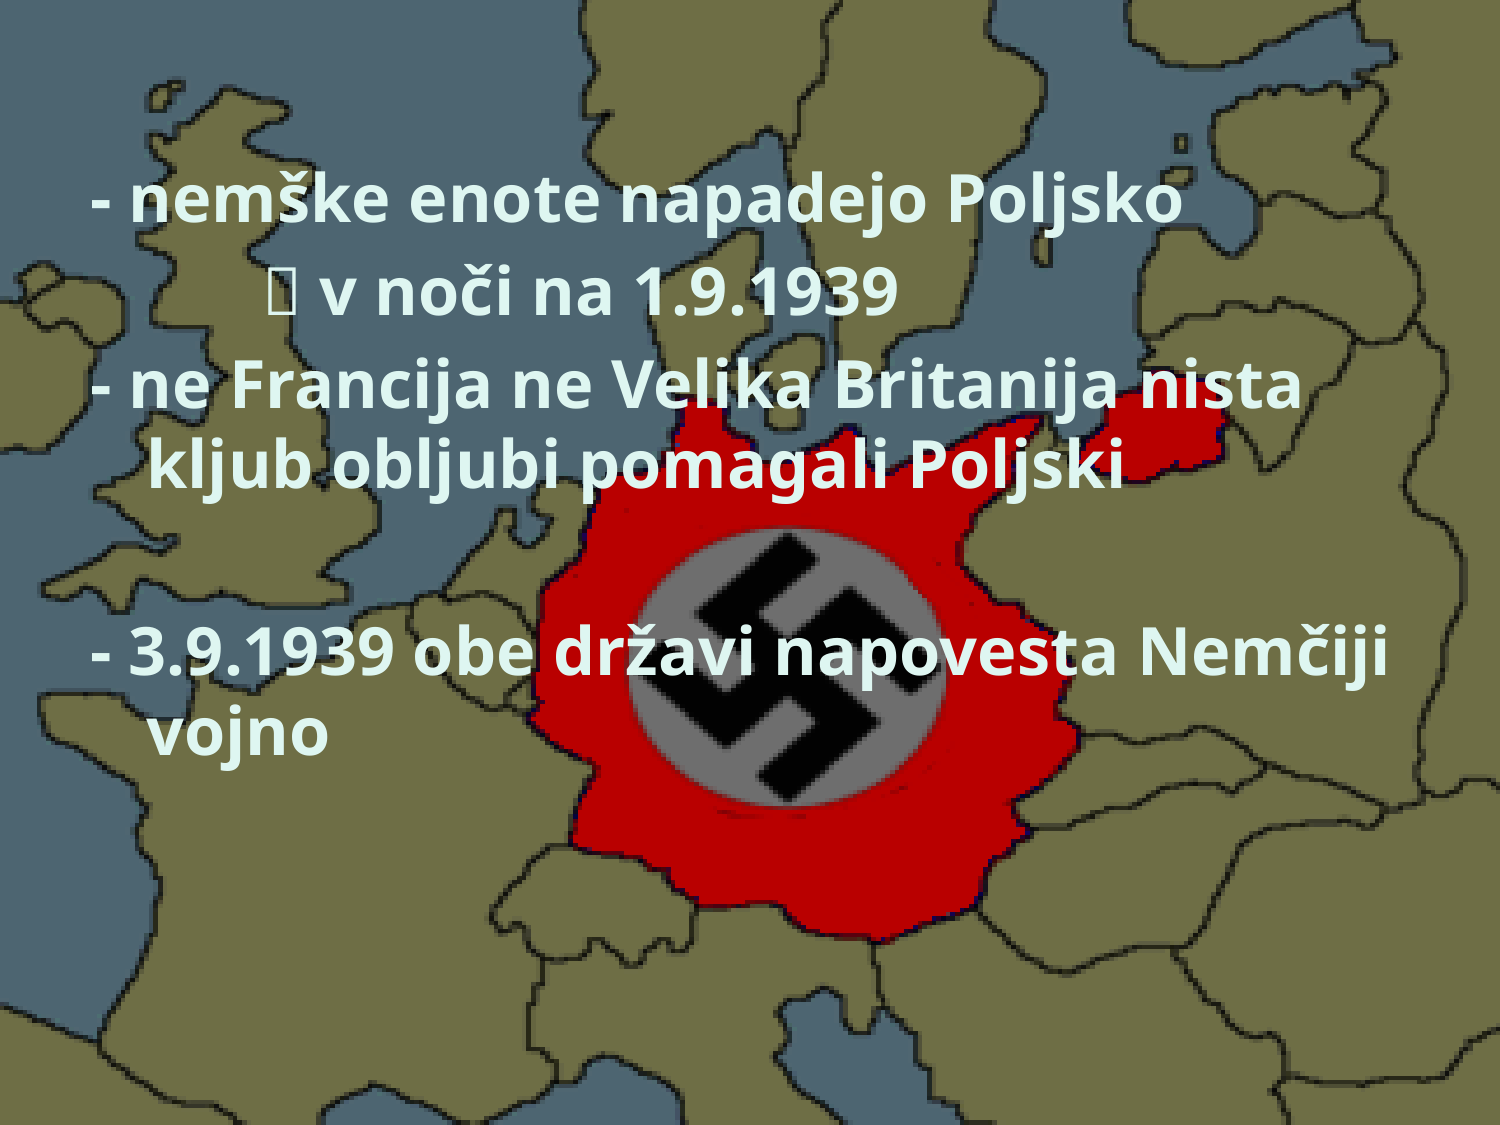

# - nemške enote napadejo Poljsko
  v noči na 1.9.1939
- ne Francija ne Velika Britanija nista kljub obljubi pomagali Poljski
- 3.9.1939 obe državi napovesta Nemčiji vojno